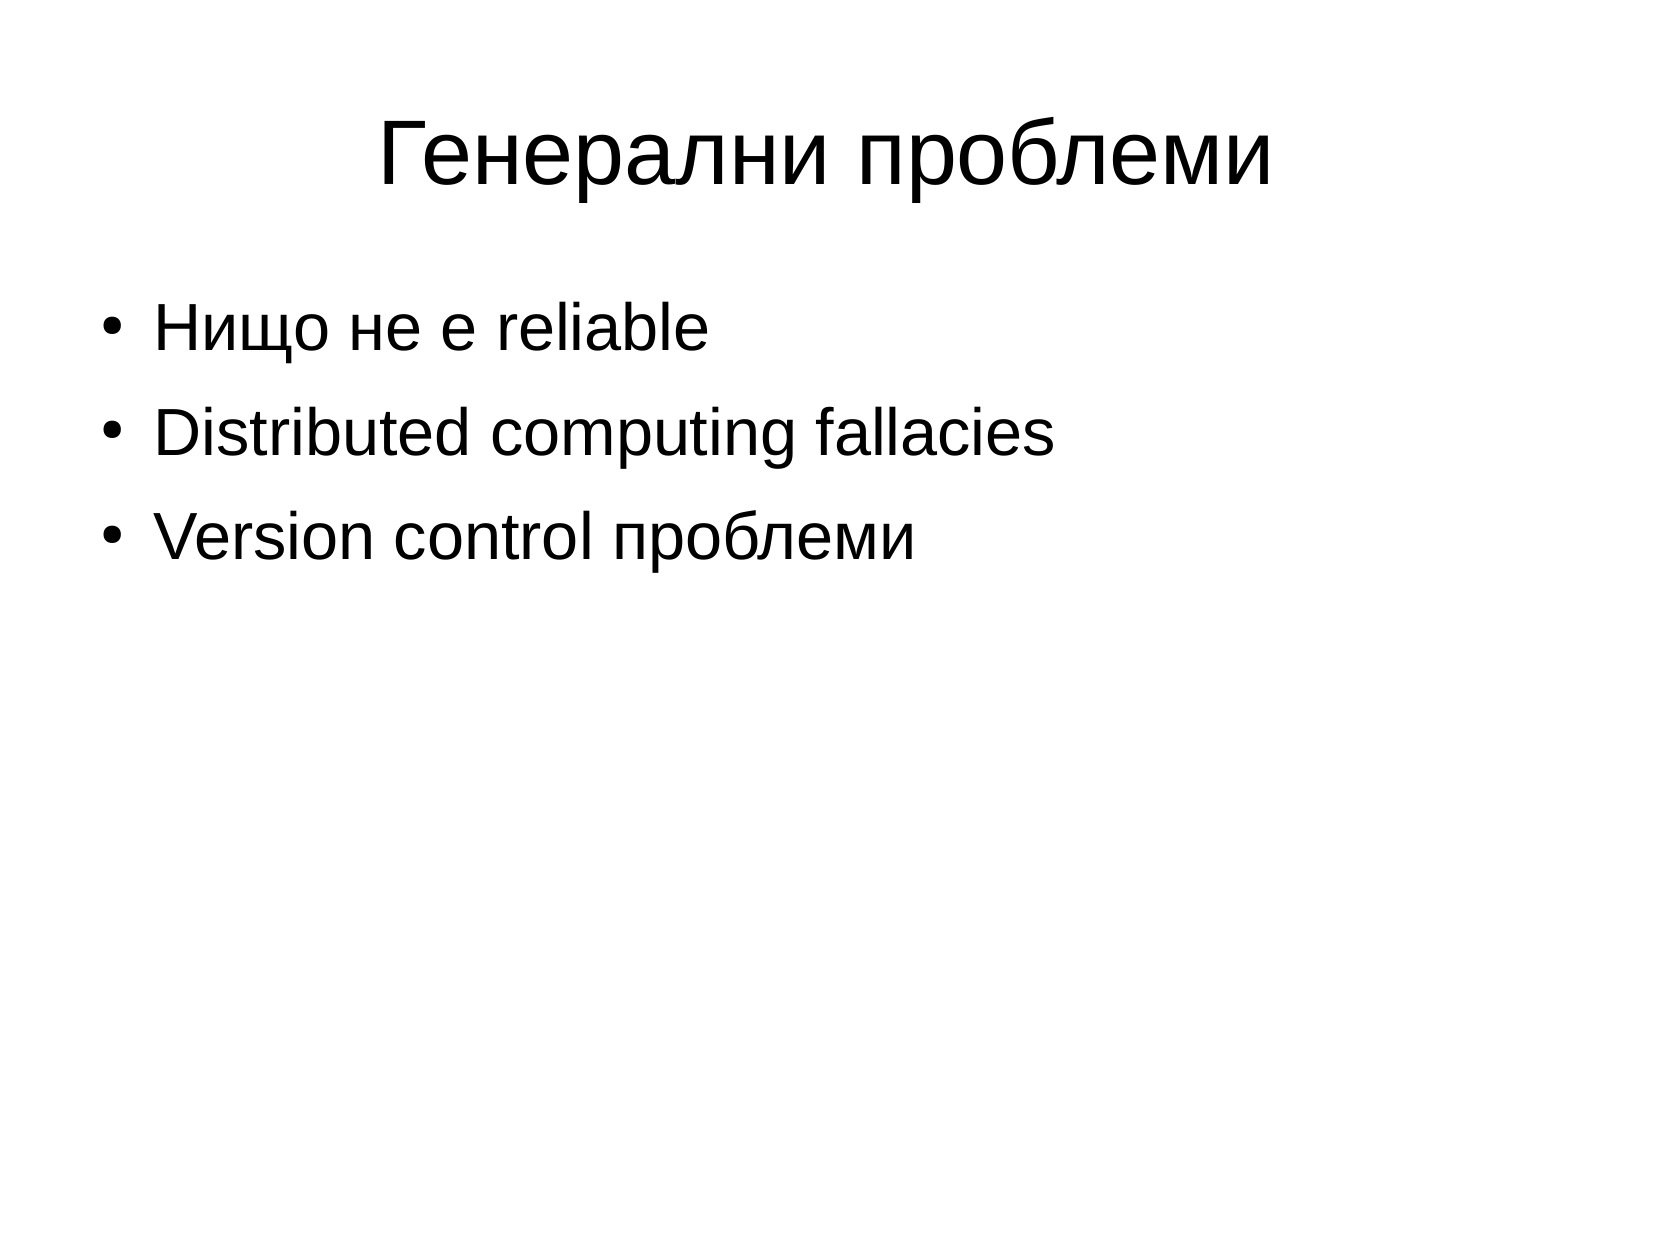

# Генерални проблеми
Нищо не е reliable
Distributed computing fallacies
Version control проблеми